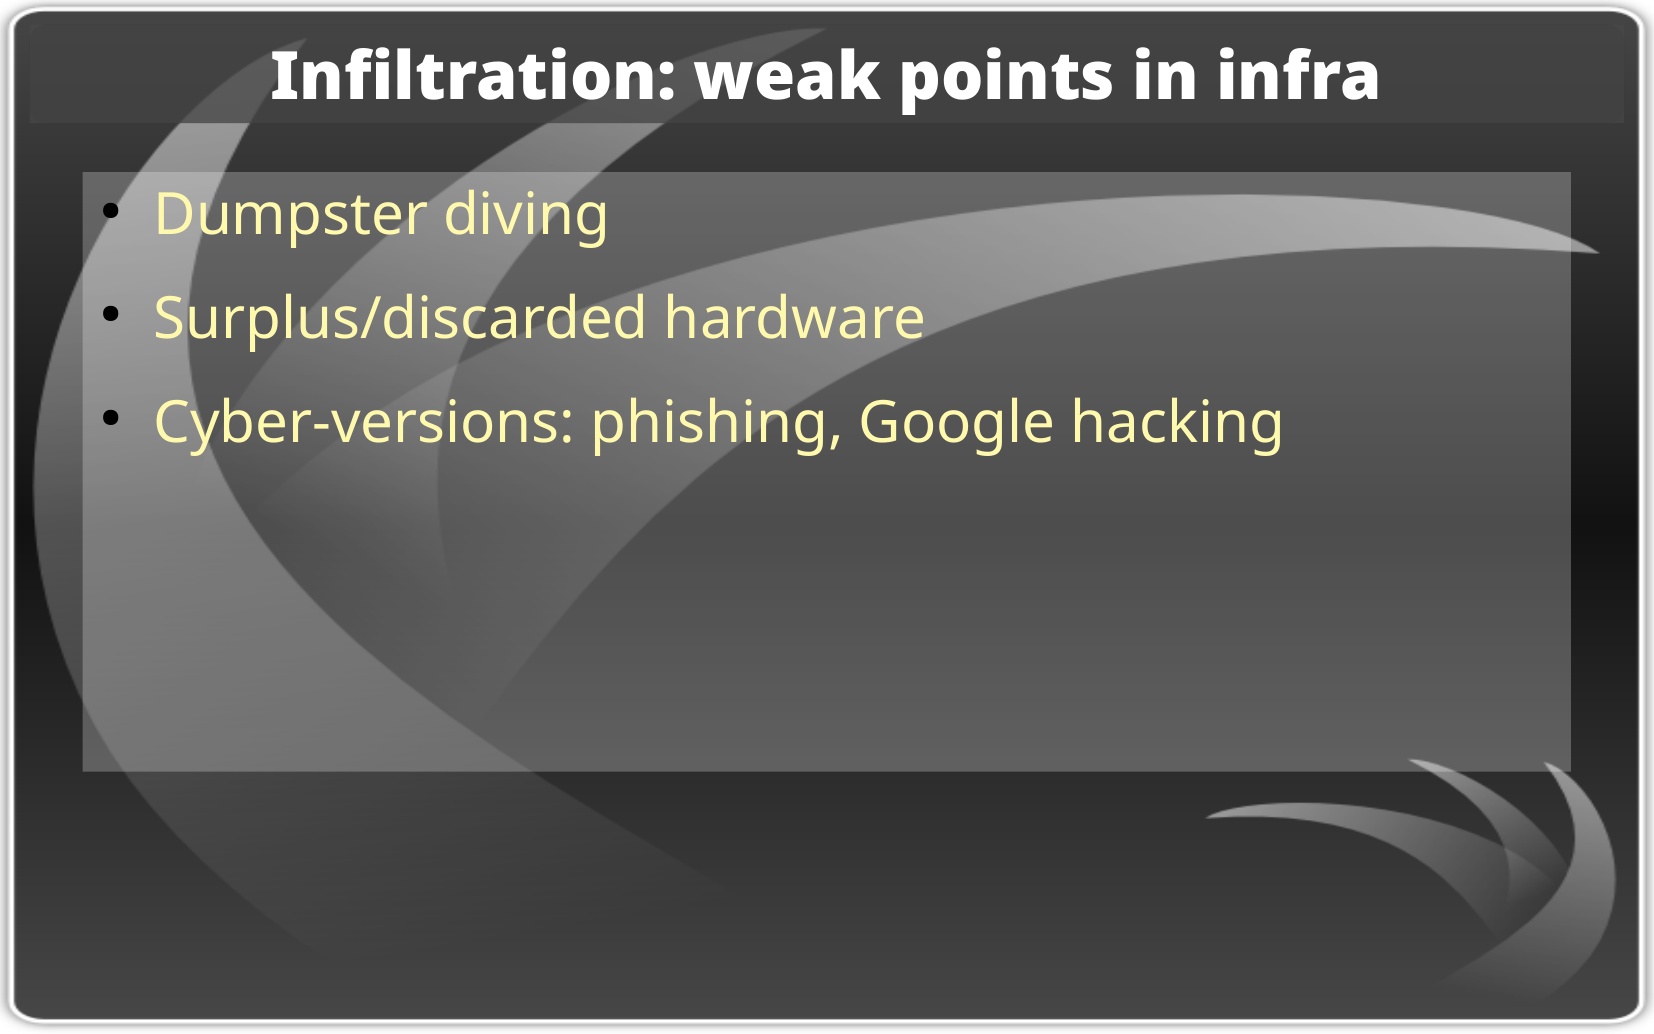

# Infiltration: weak points in infra
Dumpster diving
Surplus/discarded hardware
Cyber-versions: phishing, Google hacking